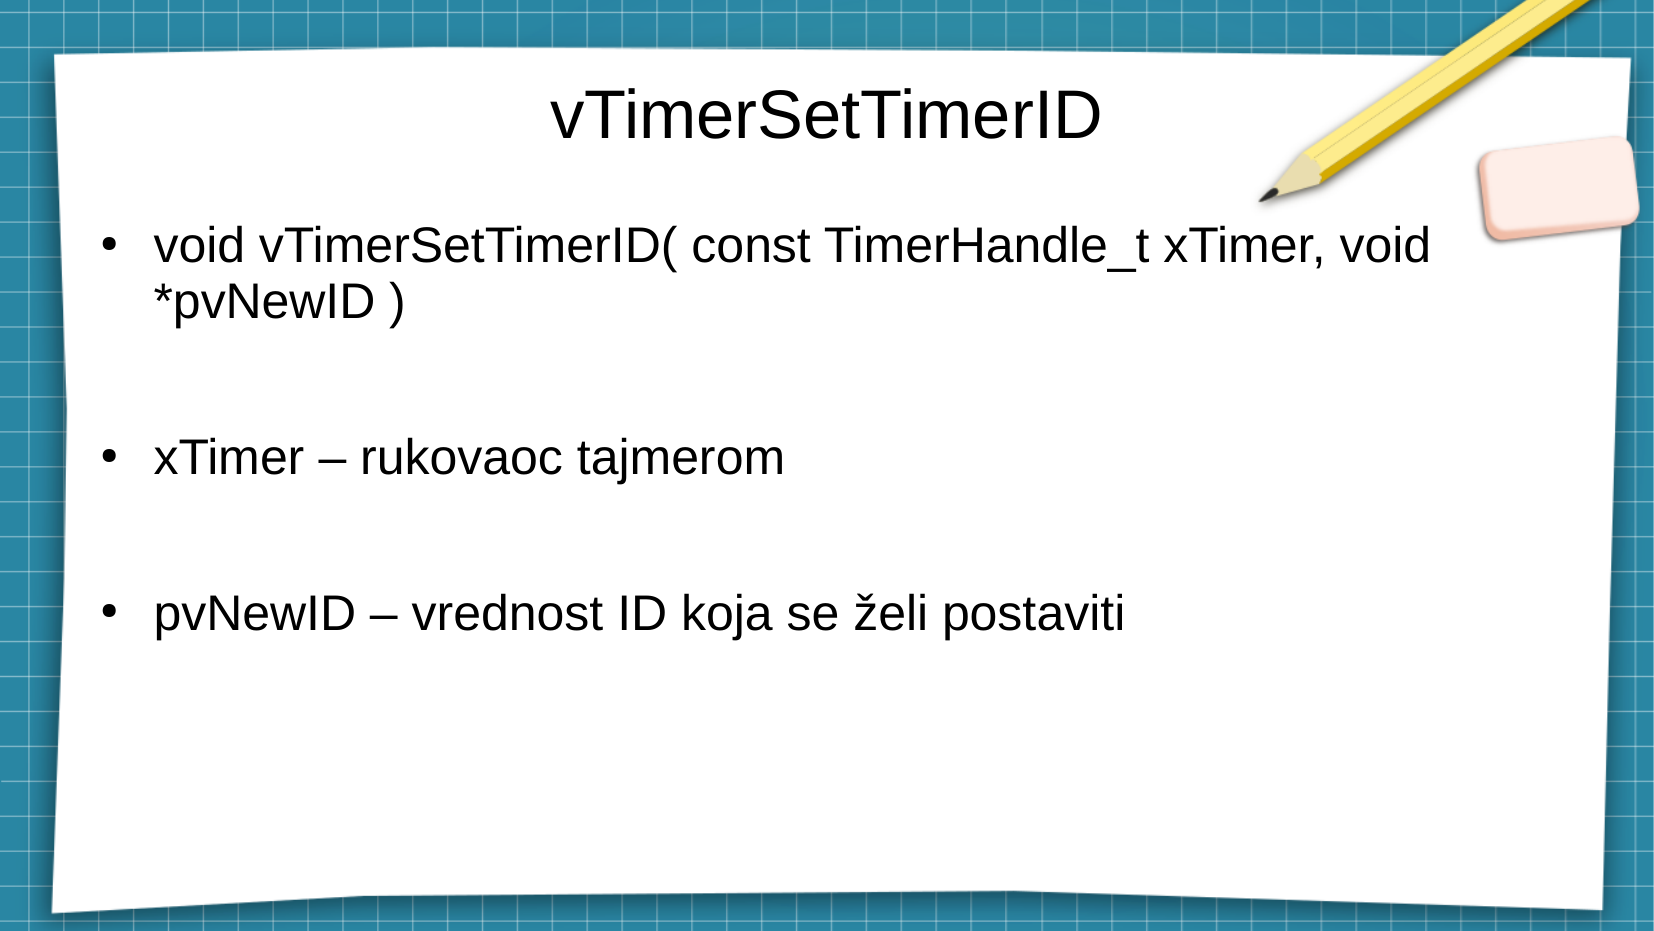

# vTimerSetTimerID
void vTimerSetTimerID( const TimerHandle_t xTimer, void *pvNewID )
xTimer – rukovaoc tajmerom
pvNewID – vrednost ID koja se želi postaviti